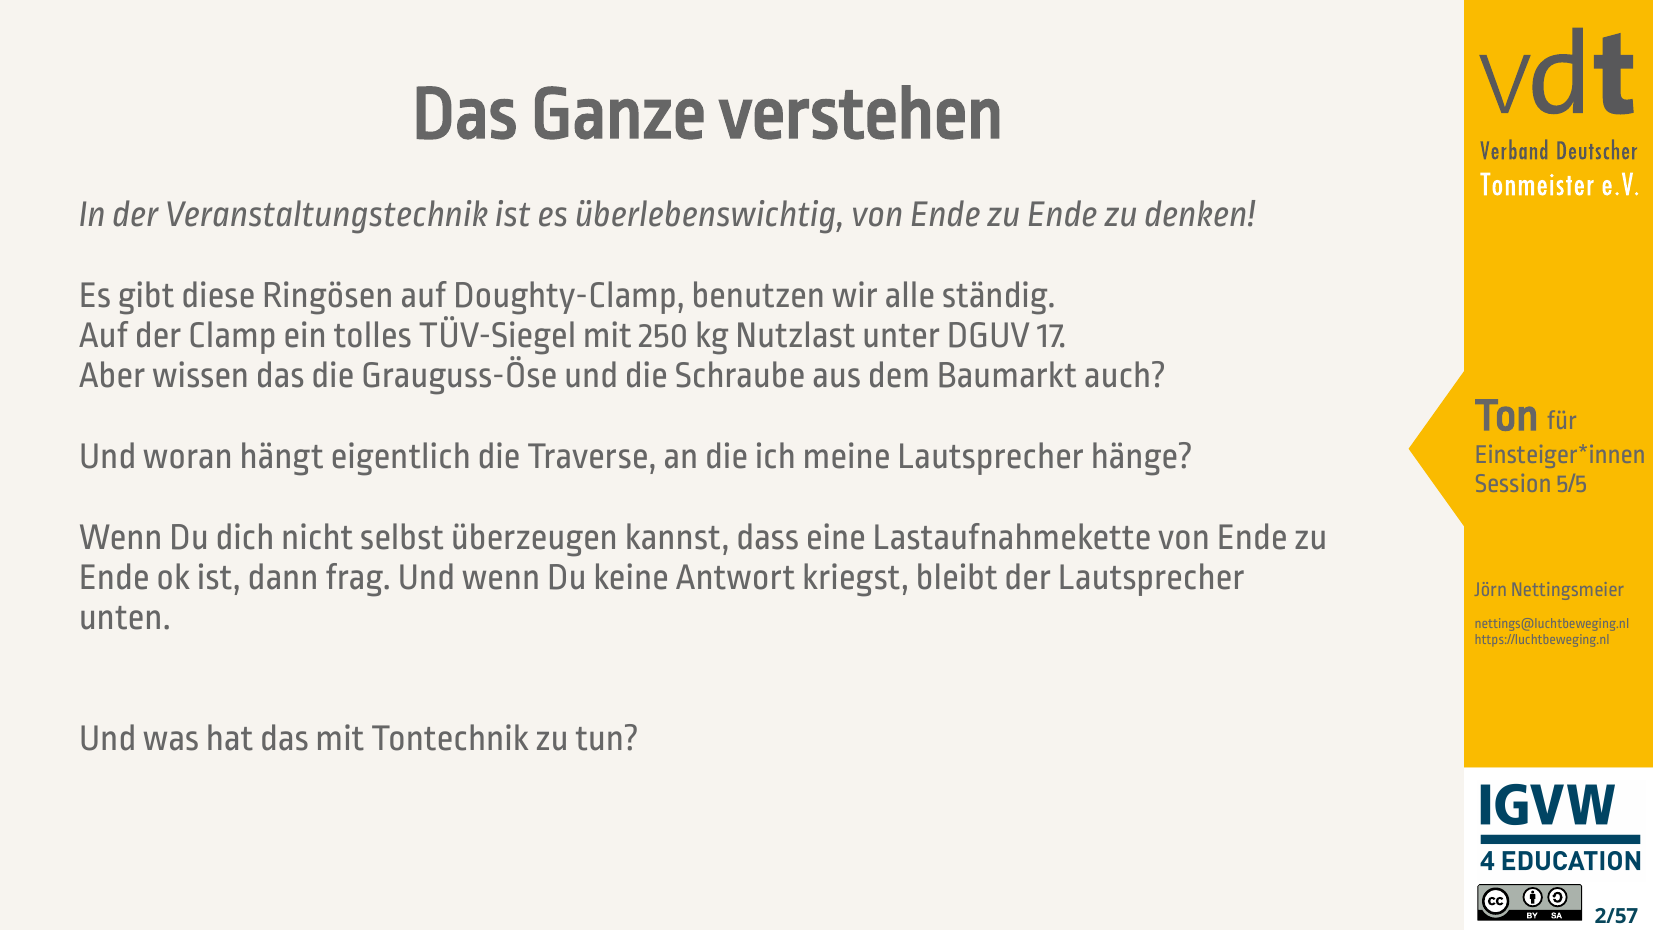

# Das Ganze verstehen
In der Veranstaltungstechnik ist es überlebenswichtig, von Ende zu Ende zu denken!
Es gibt diese Ringösen auf Doughty-Clamp, benutzen wir alle ständig.
Auf der Clamp ein tolles TÜV-Siegel mit 250 kg Nutzlast unter DGUV 17.
Aber wissen das die Grauguss-Öse und die Schraube aus dem Baumarkt auch?
Und woran hängt eigentlich die Traverse, an die ich meine Lautsprecher hänge?
Wenn Du dich nicht selbst überzeugen kannst, dass eine Lastaufnahmekette von Ende zu Ende ok ist, dann frag. Und wenn Du keine Antwort kriegst, bleibt der Lautsprecher unten.
Und was hat das mit Tontechnik zu tun?